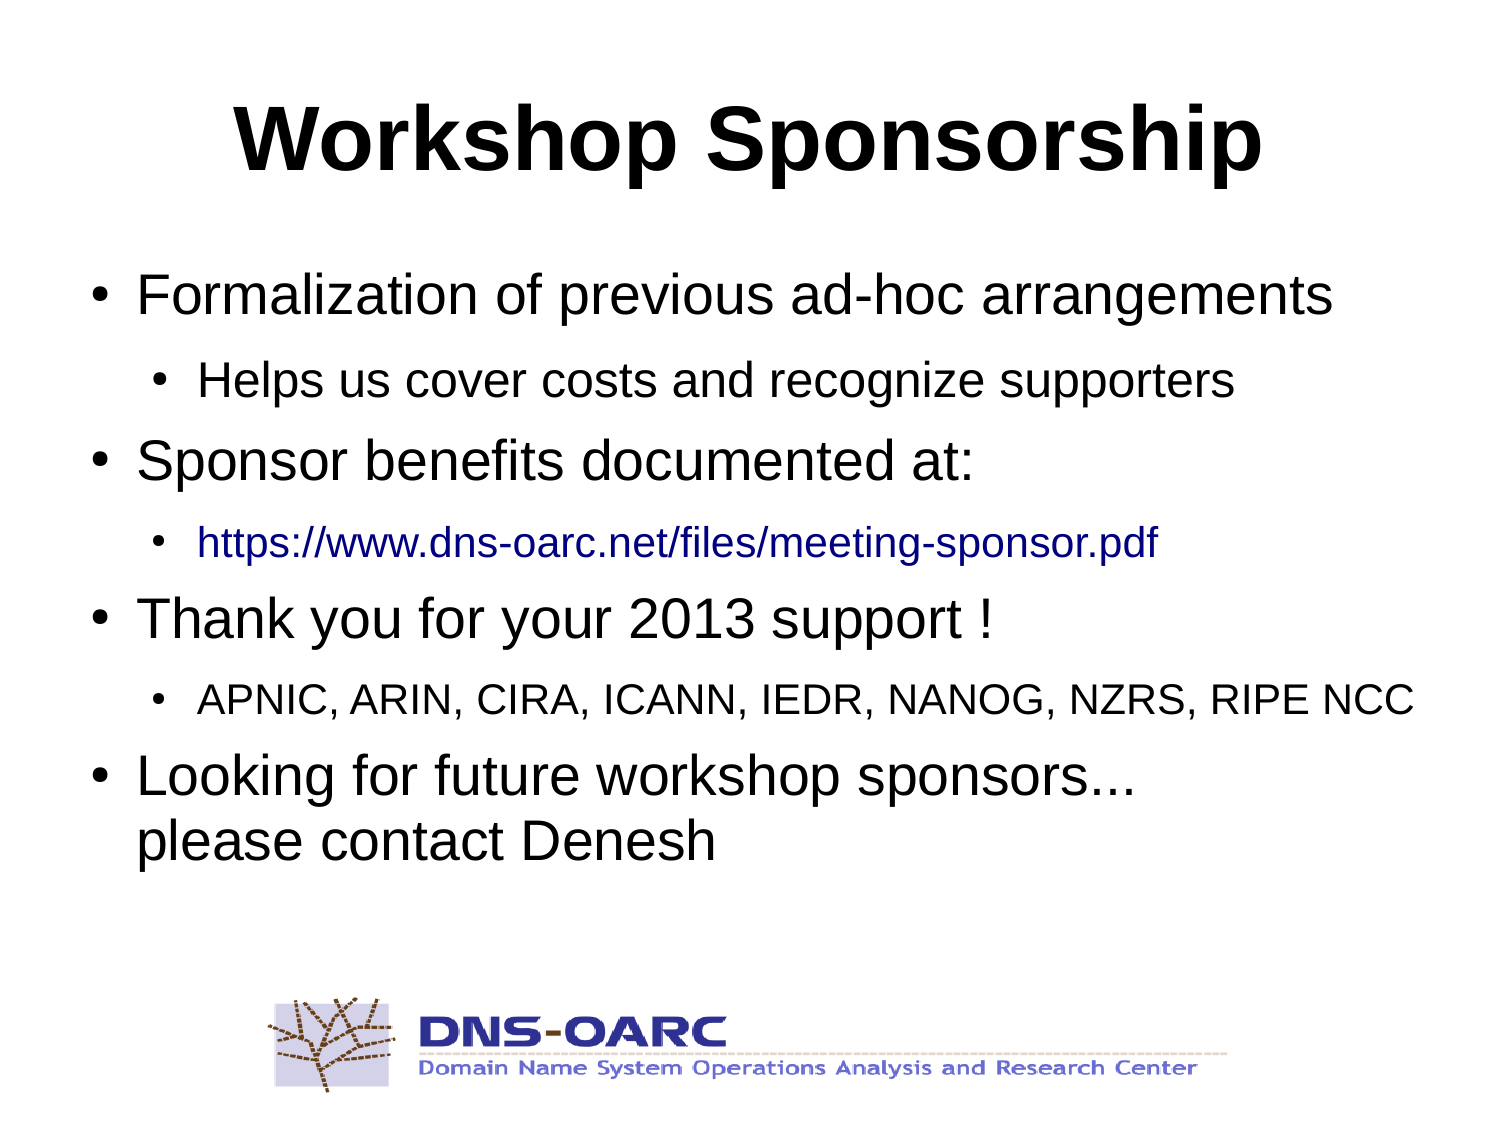

# Workshop Sponsorship
Formalization of previous ad-hoc arrangements
Helps us cover costs and recognize supporters
Sponsor benefits documented at:
https://www.dns-oarc.net/files/meeting-sponsor.pdf
Thank you for your 2013 support !
APNIC, ARIN, CIRA, ICANN, IEDR, NANOG, NZRS, RIPE NCC
Looking for future workshop sponsors...
please contact Denesh